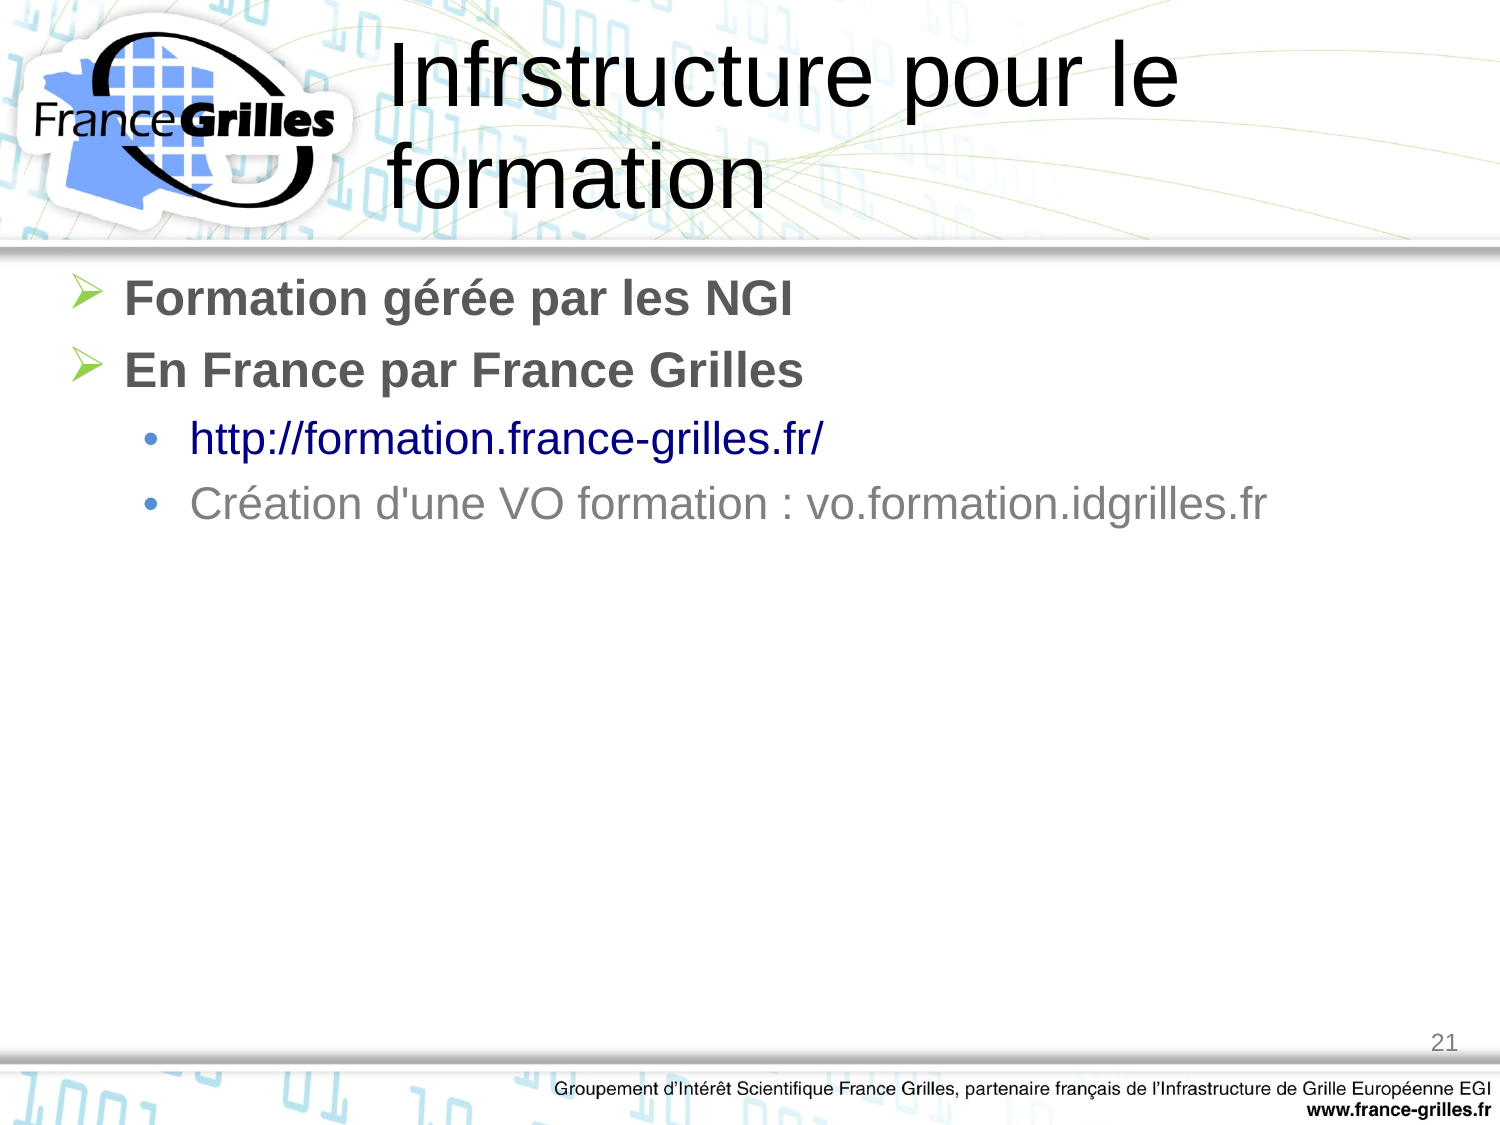

# Infrstructure pour le formation
Formation gérée par les NGI
En France par France Grilles
http://formation.france-grilles.fr/
Création d'une VO formation : vo.formation.idgrilles.fr
21